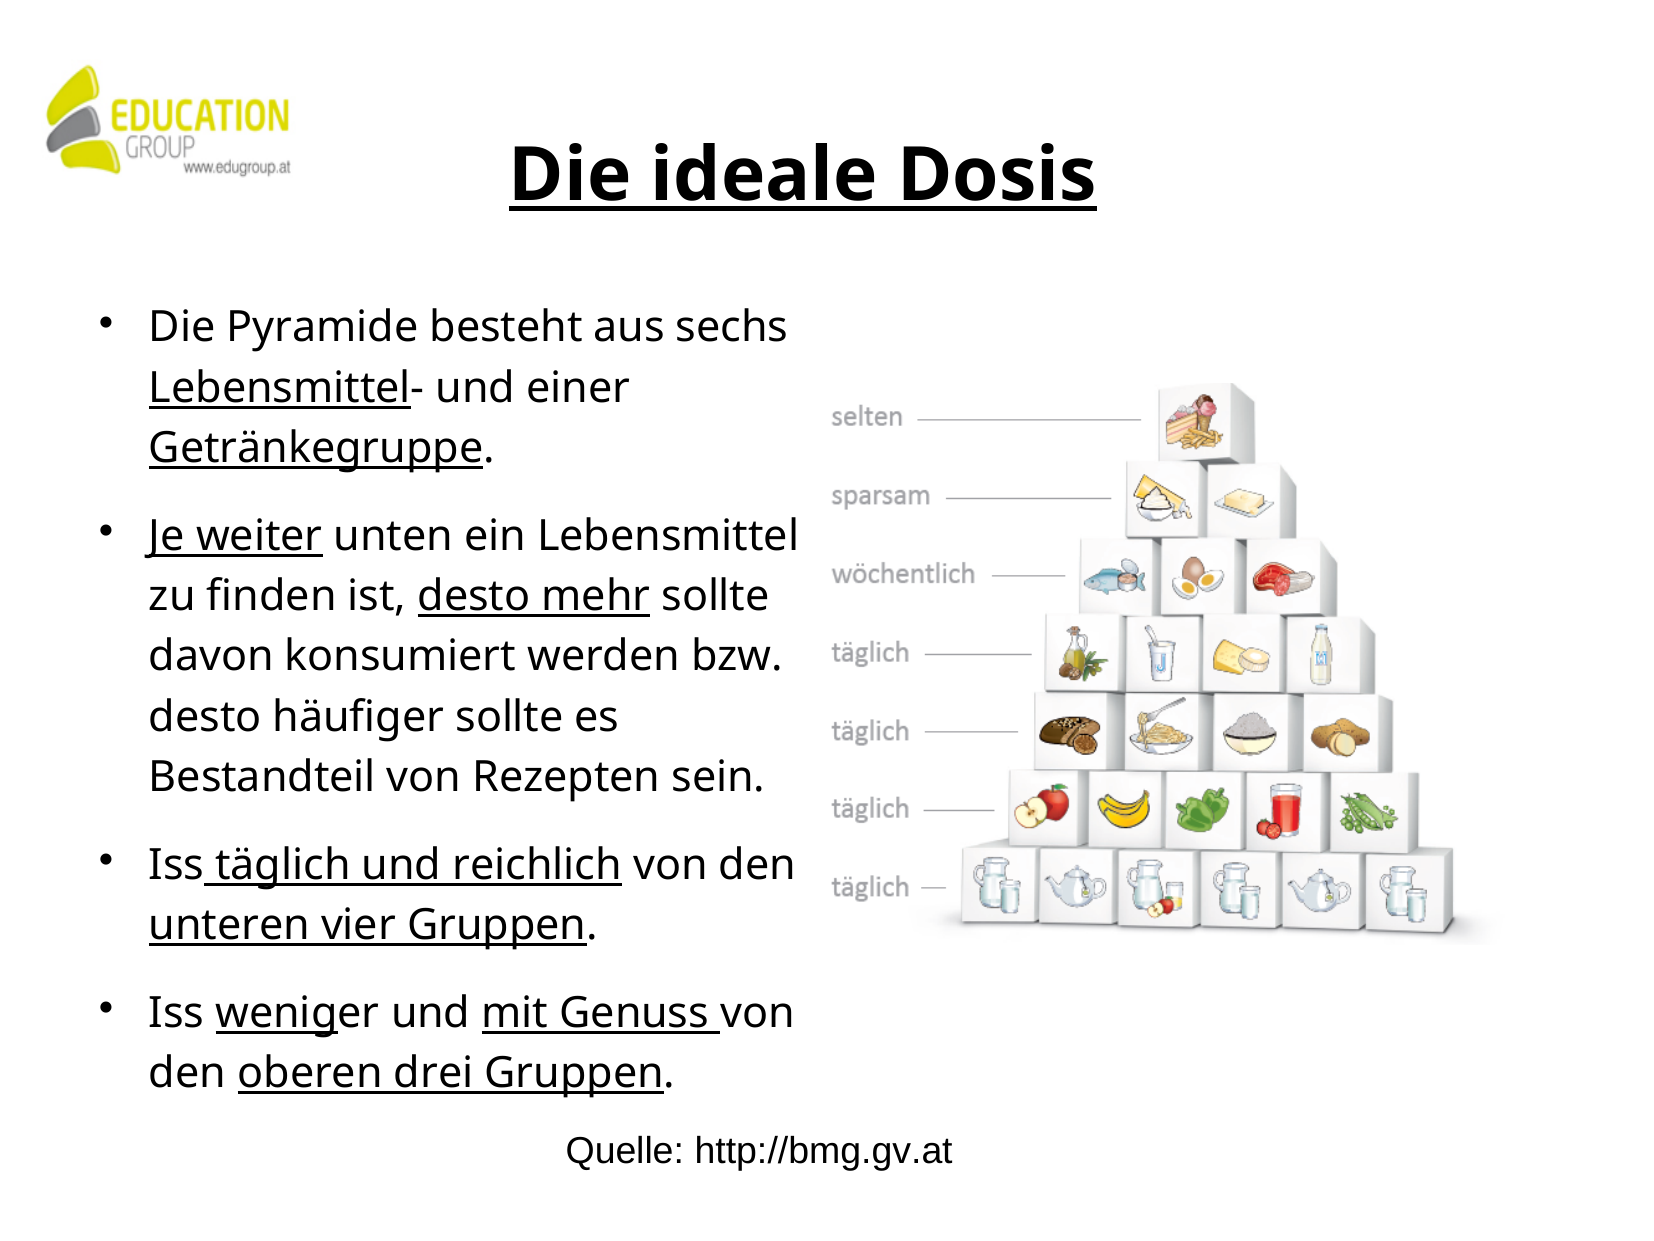

Die ideale Dosis
# Die Pyramide besteht aus sechs Lebensmittel- und einer Getränkegruppe.
Je weiter unten ein Lebensmittel zu finden ist, desto mehr sollte davon konsumiert werden bzw. desto häufiger sollte es Bestandteil von Rezepten sein.
Iss täglich und reichlich von den unteren vier Gruppen.
Iss weniger und mit Genuss von den oberen drei Gruppen.
Quelle: http://bmg.gv.at